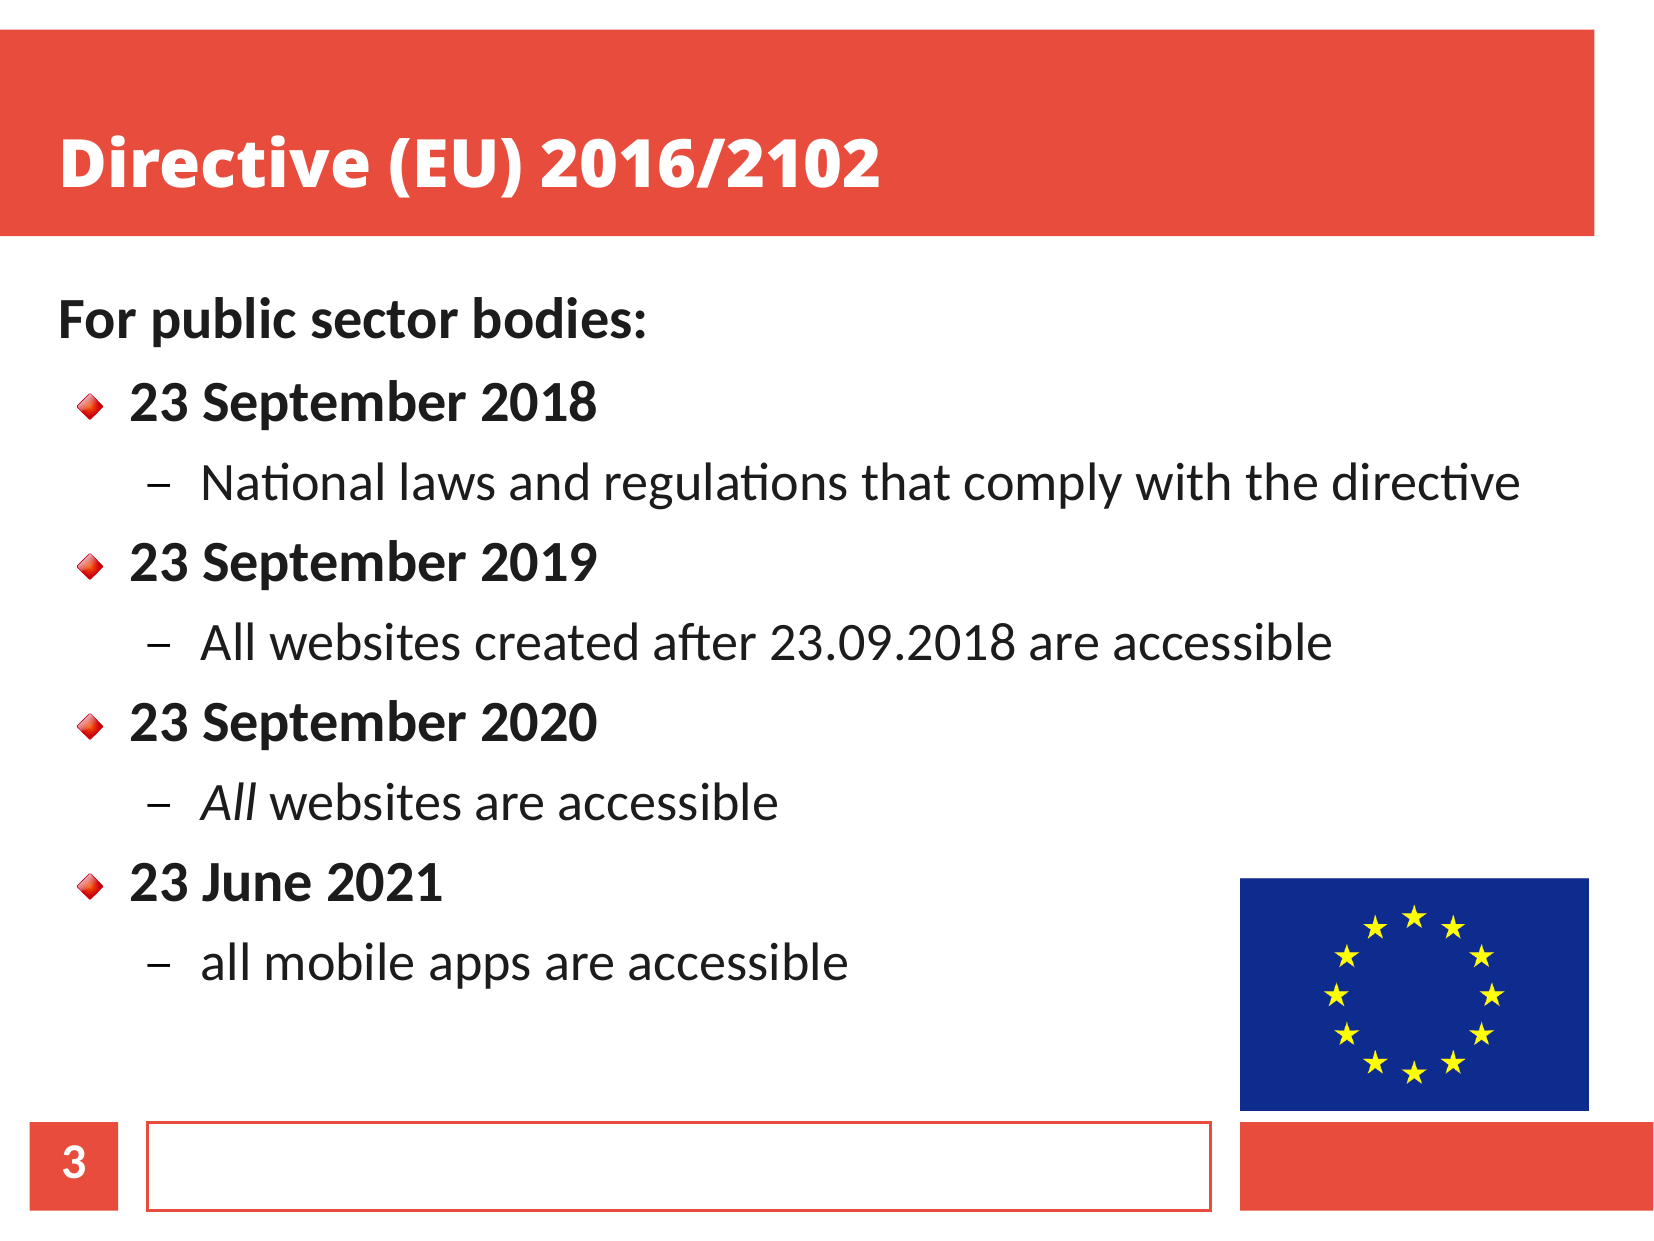

# Directive (EU) 2016/2102
For public sector bodies:
23 September 2018
National laws and regulations that comply with the directive
23 September 2019
All websites created after 23.09.2018 are accessible
23 September 2020
All websites are accessible
23 June 2021
all mobile apps are accessible
3